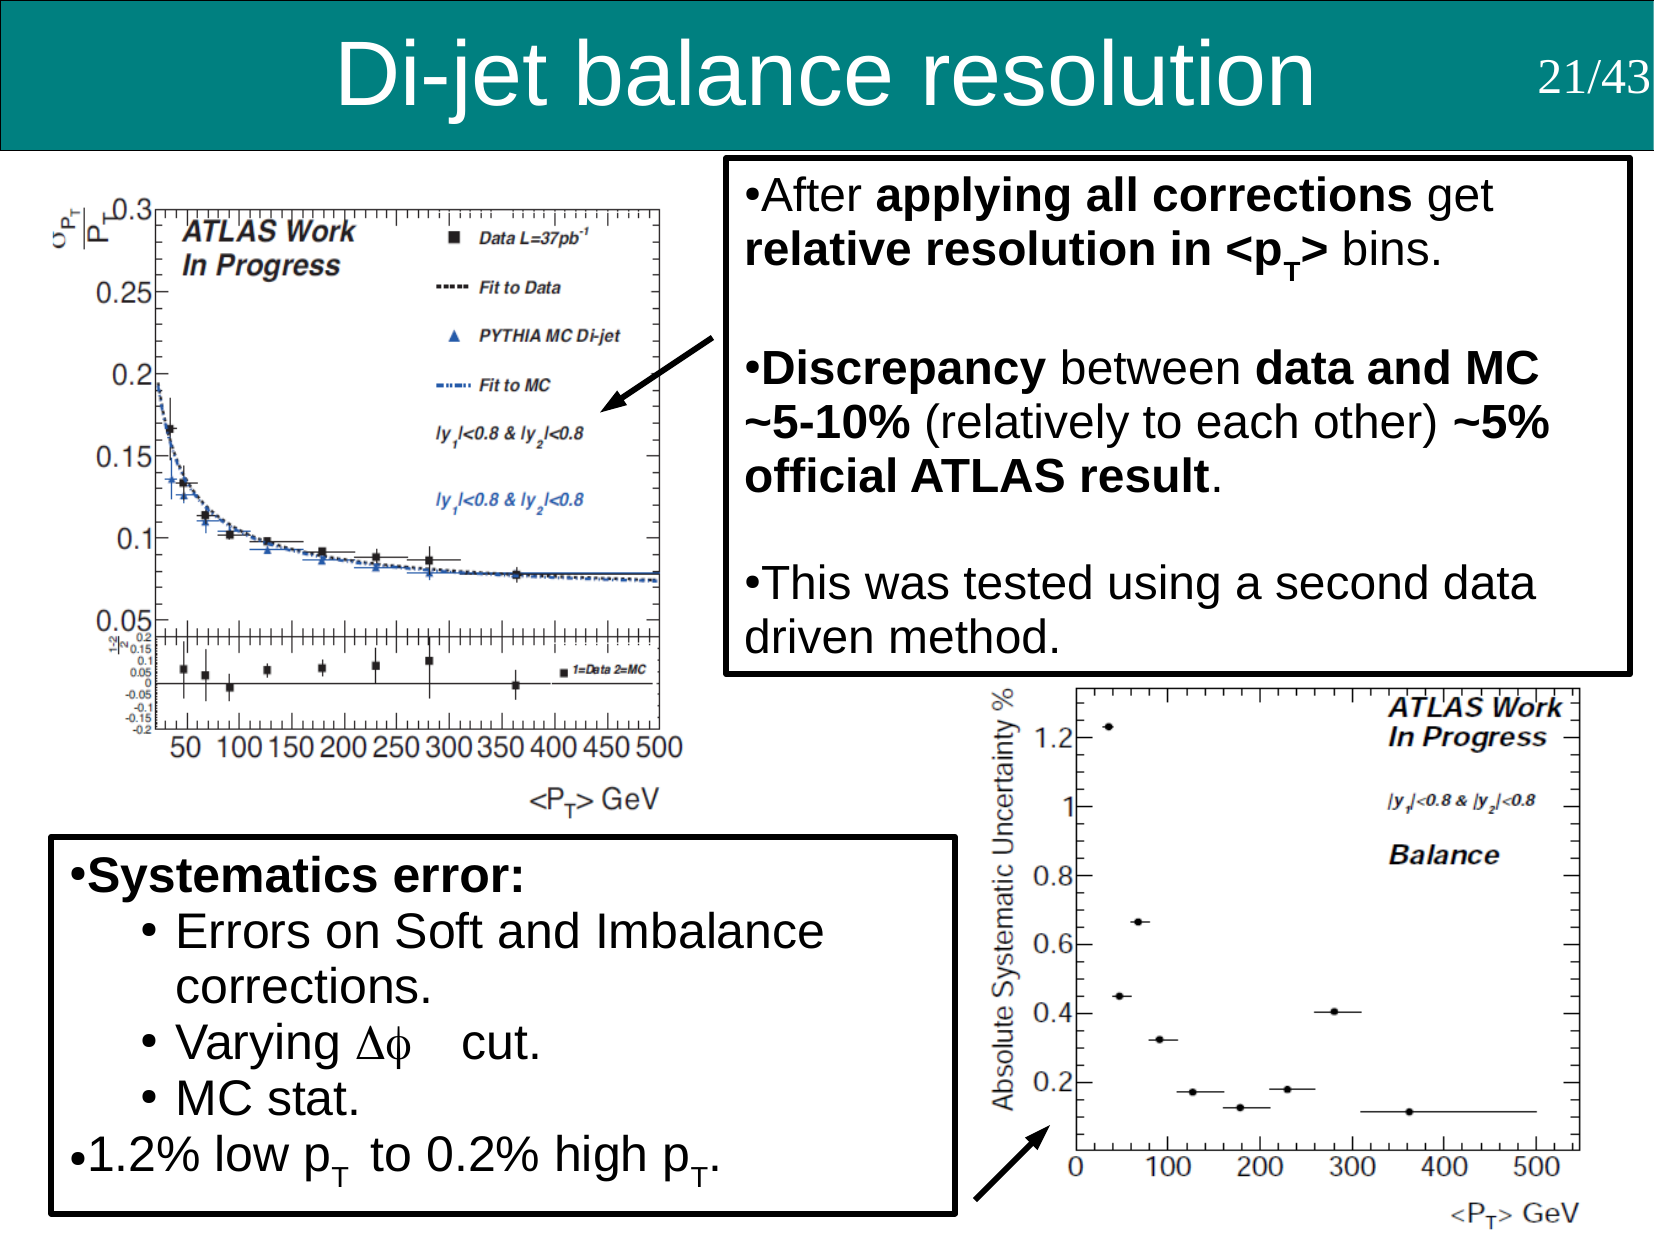

# Di-jet balance resolution
21
After applying all corrections get relative resolution in <pT> bins.
Discrepancy between data and MC ~5-10% (relatively to each other) ~5% official ATLAS result.
This was tested using a second data driven method.
Systematics error:
Errors on Soft and Imbalance corrections.
Varying Df cut.
MC stat.
1.2% low pT to 0.2% high pT.